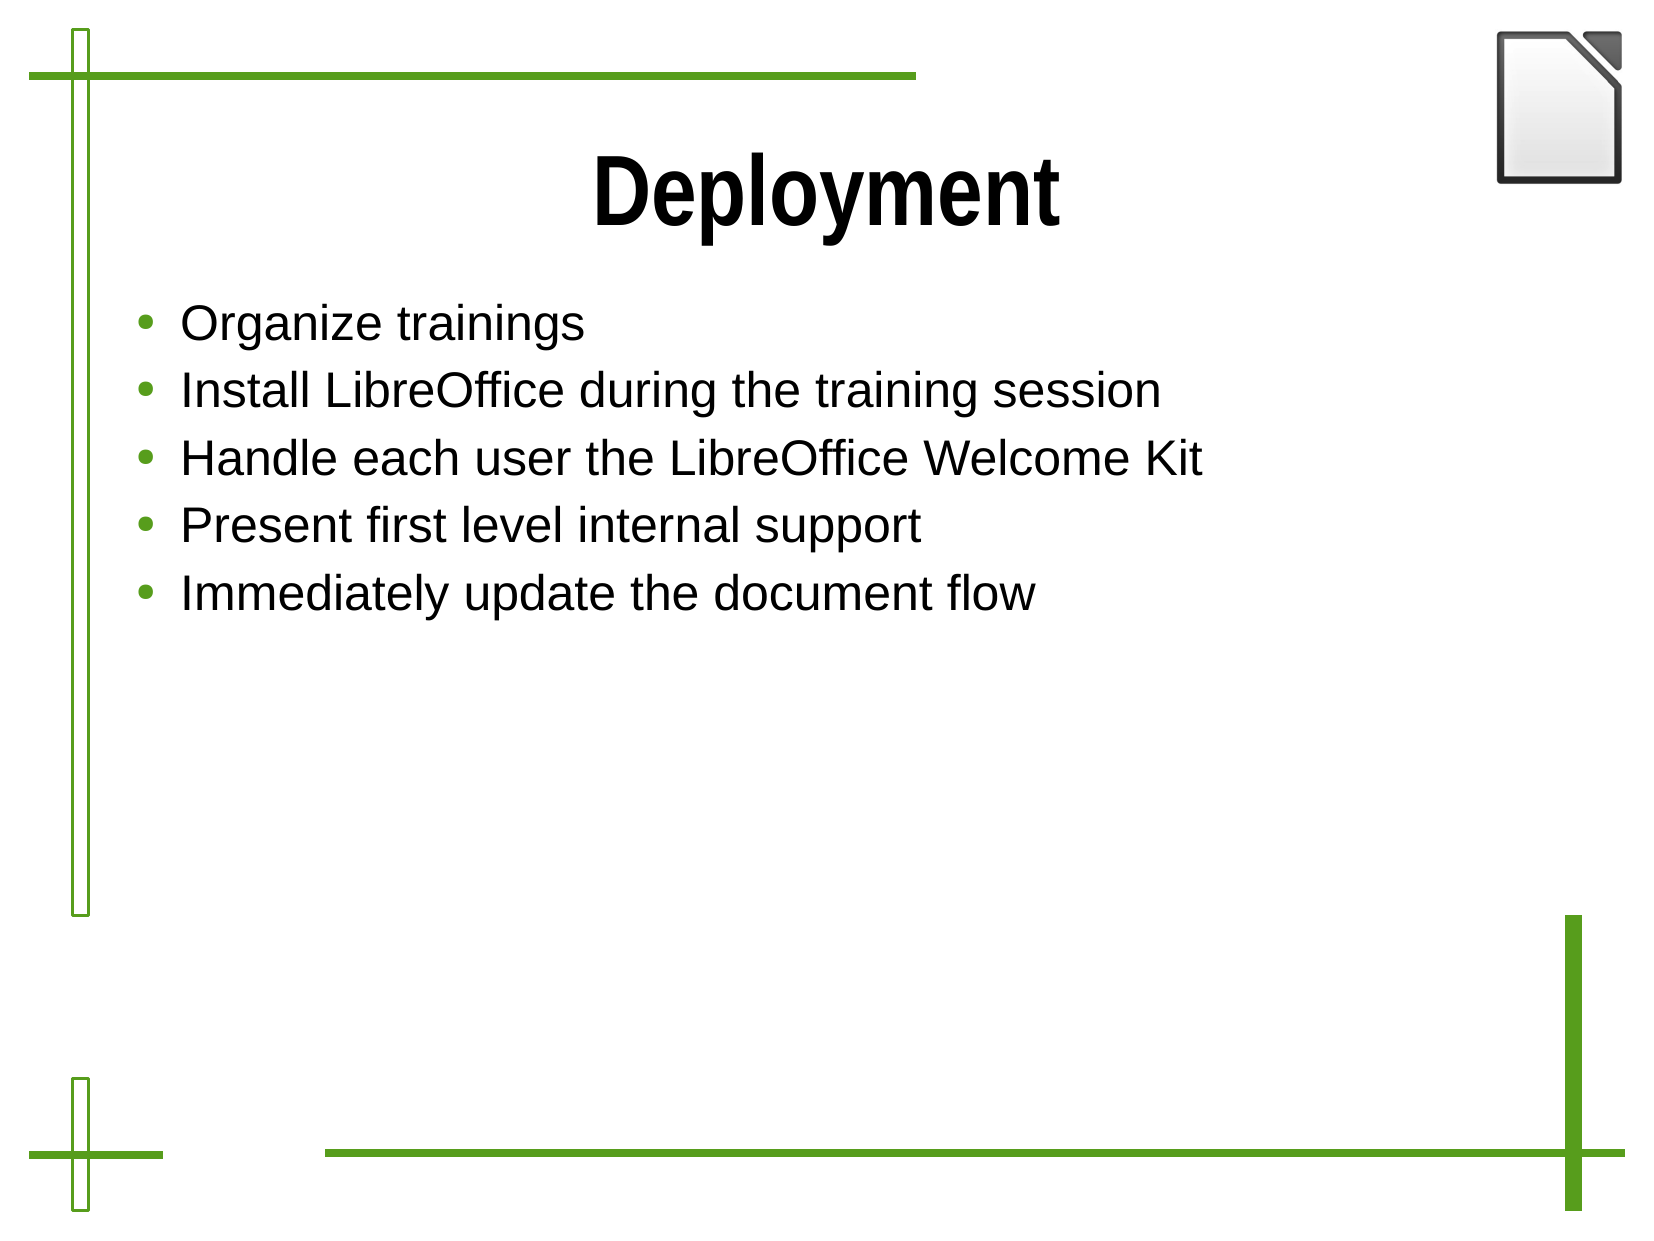

# Deployment
Organize trainings
Install LibreOffice during the training session
Handle each user the LibreOffice Welcome Kit
Present first level internal support
Immediately update the document flow